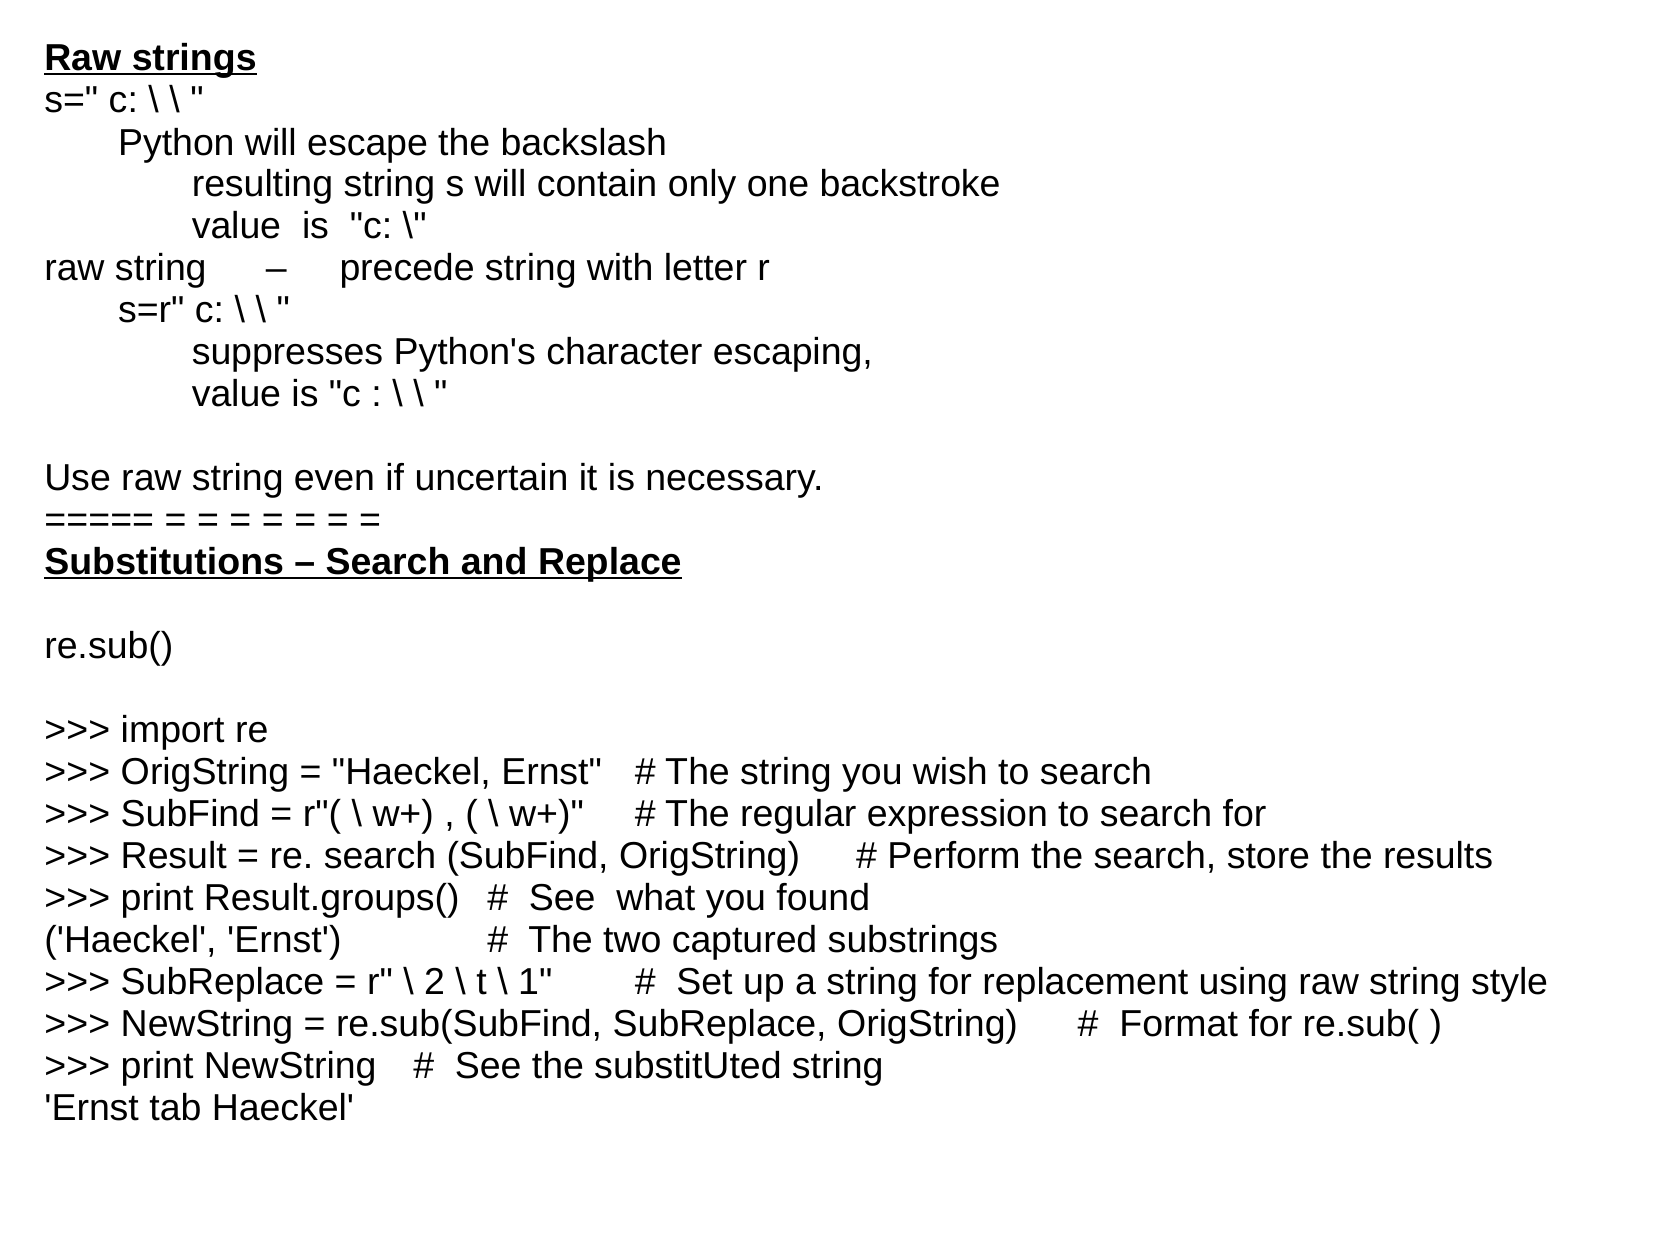

Raw strings
s=" c: \ \ "
	Python will escape the backslash
		resulting string s will contain only one backstroke
		value is "c: \"
raw string 	–	precede string with letter r
	s=r" c: \ \ "
		suppresses Python's character escaping,
		value is "c : \ \ "
Use raw string even if uncertain it is necessary.
===== = = = = = = =
Substitutions – Search and Replace
re.sub()
>>> import re
>>> OrigString = "Haeckel, Ernst" 	# The string you wish to search
>>> SubFind = r"( \ w+) , ( \ w+)" 	# The regular expression to search for
>>> Result = re. search (SubFind, OrigString)	# Perform the search, store the results
>>> print Result.groups() 	# See what you found
('Haeckel', 'Ernst') 		# The two captured substrings
>>> SubReplace = r" \ 2 \ t \ 1" 	# Set up a string for replacement using raw string style
>>> NewString = re.sub(SubFind, SubReplace, OrigString) 	# Format for re.sub( )
>>> print NewString 	# See the substitUted string
'Ernst tab Haeckel'